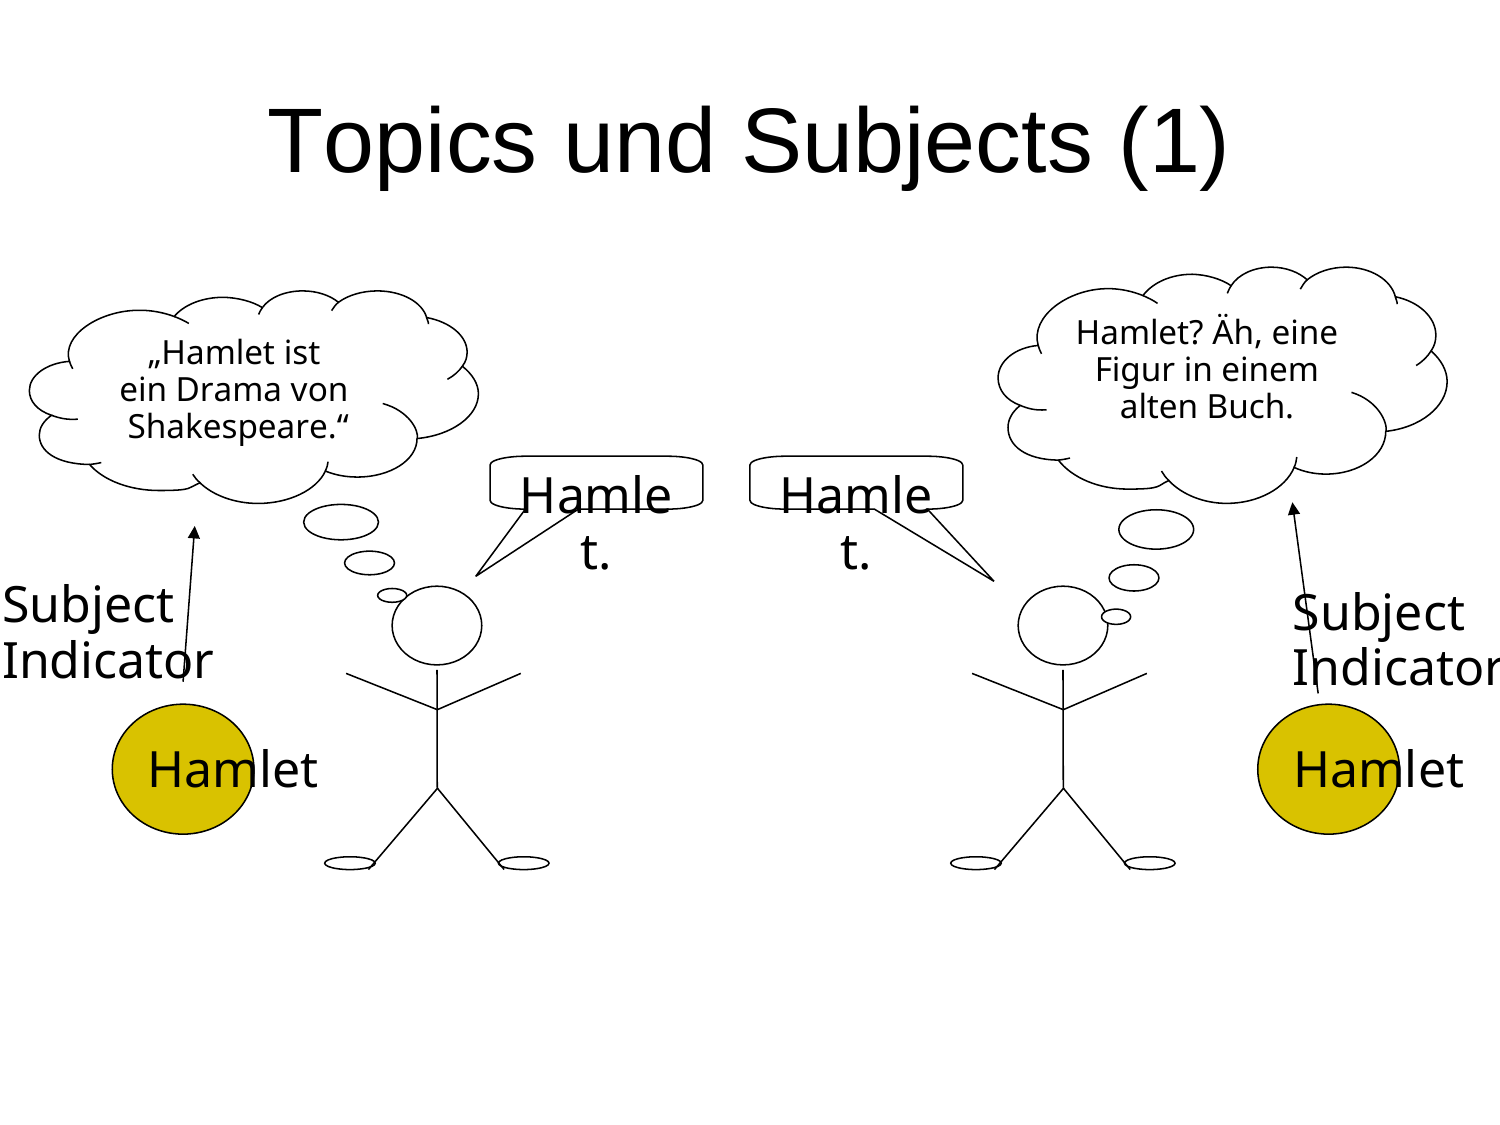

# Topics und Subjects (1)
Hamlet? Äh, eine Figur in einem alten Buch.
„Hamlet ist
ein Drama von
Shakespeare.“
Hamlet.
Hamlet.
Subject
Indicator
Subject
Indicator
Hamlet
Hamlet